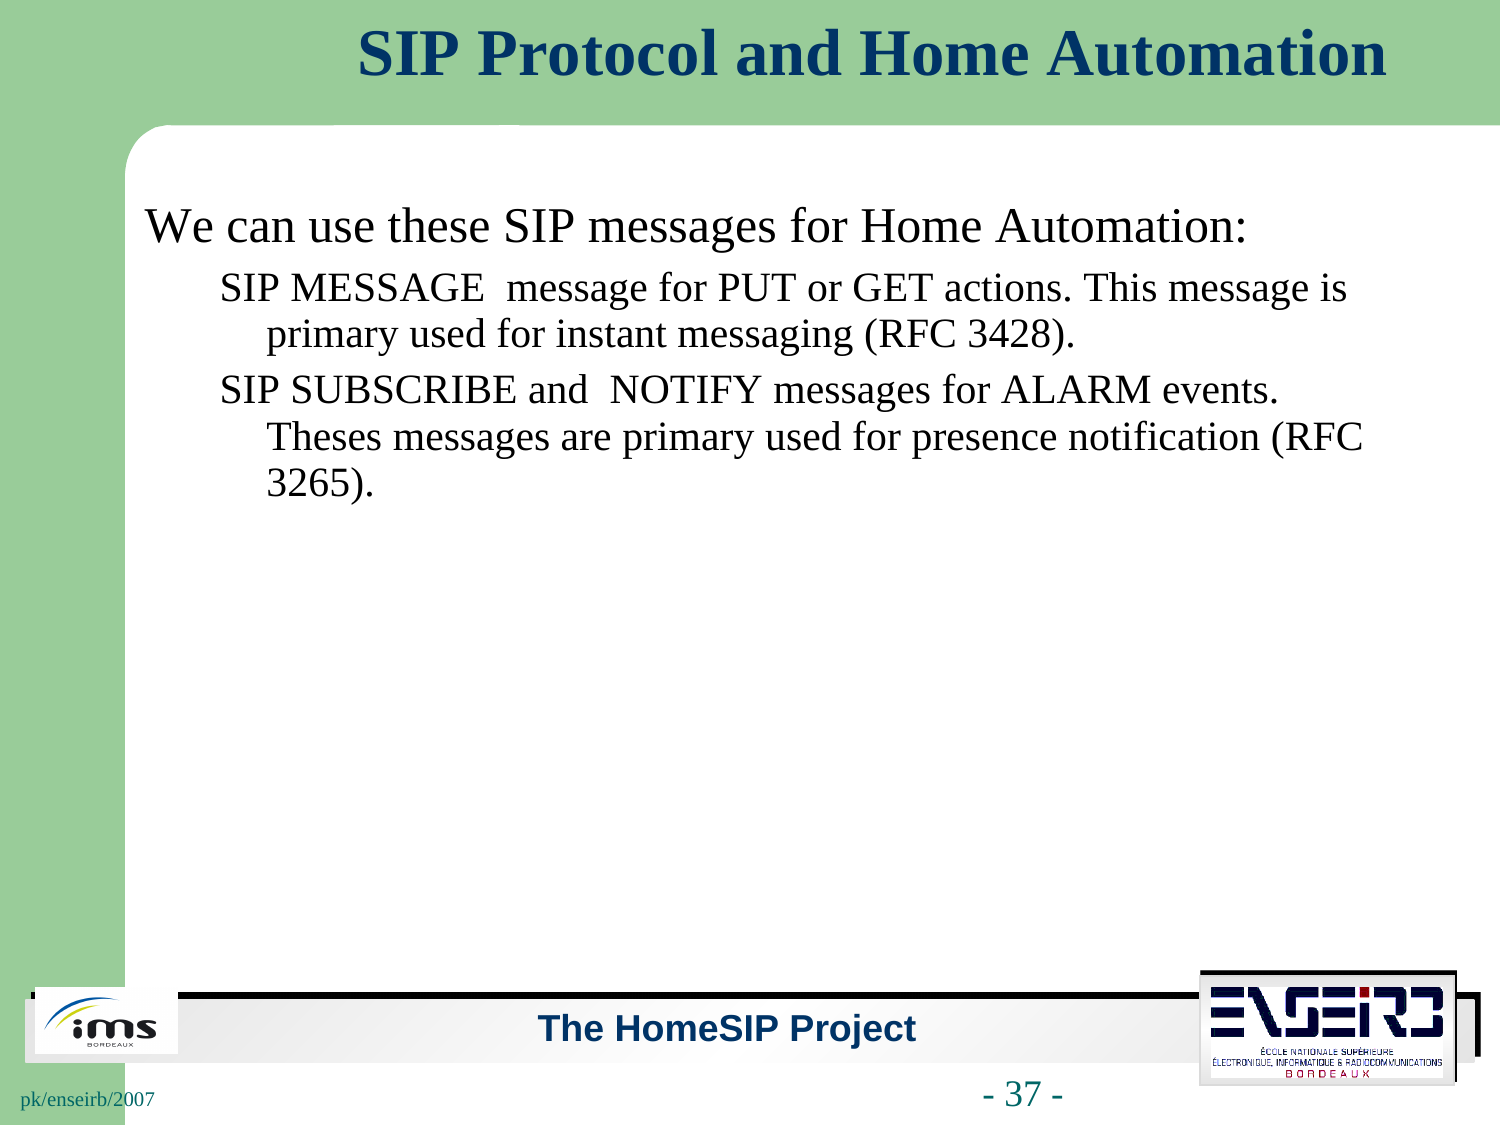

SIP Protocol and Home Automation
We can use these SIP messages for Home Automation:
SIP MESSAGE message for PUT or GET actions. This message is primary used for instant messaging (RFC 3428).
SIP SUBSCRIBE and NOTIFY messages for ALARM events. Theses messages are primary used for presence notification (RFC 3265).